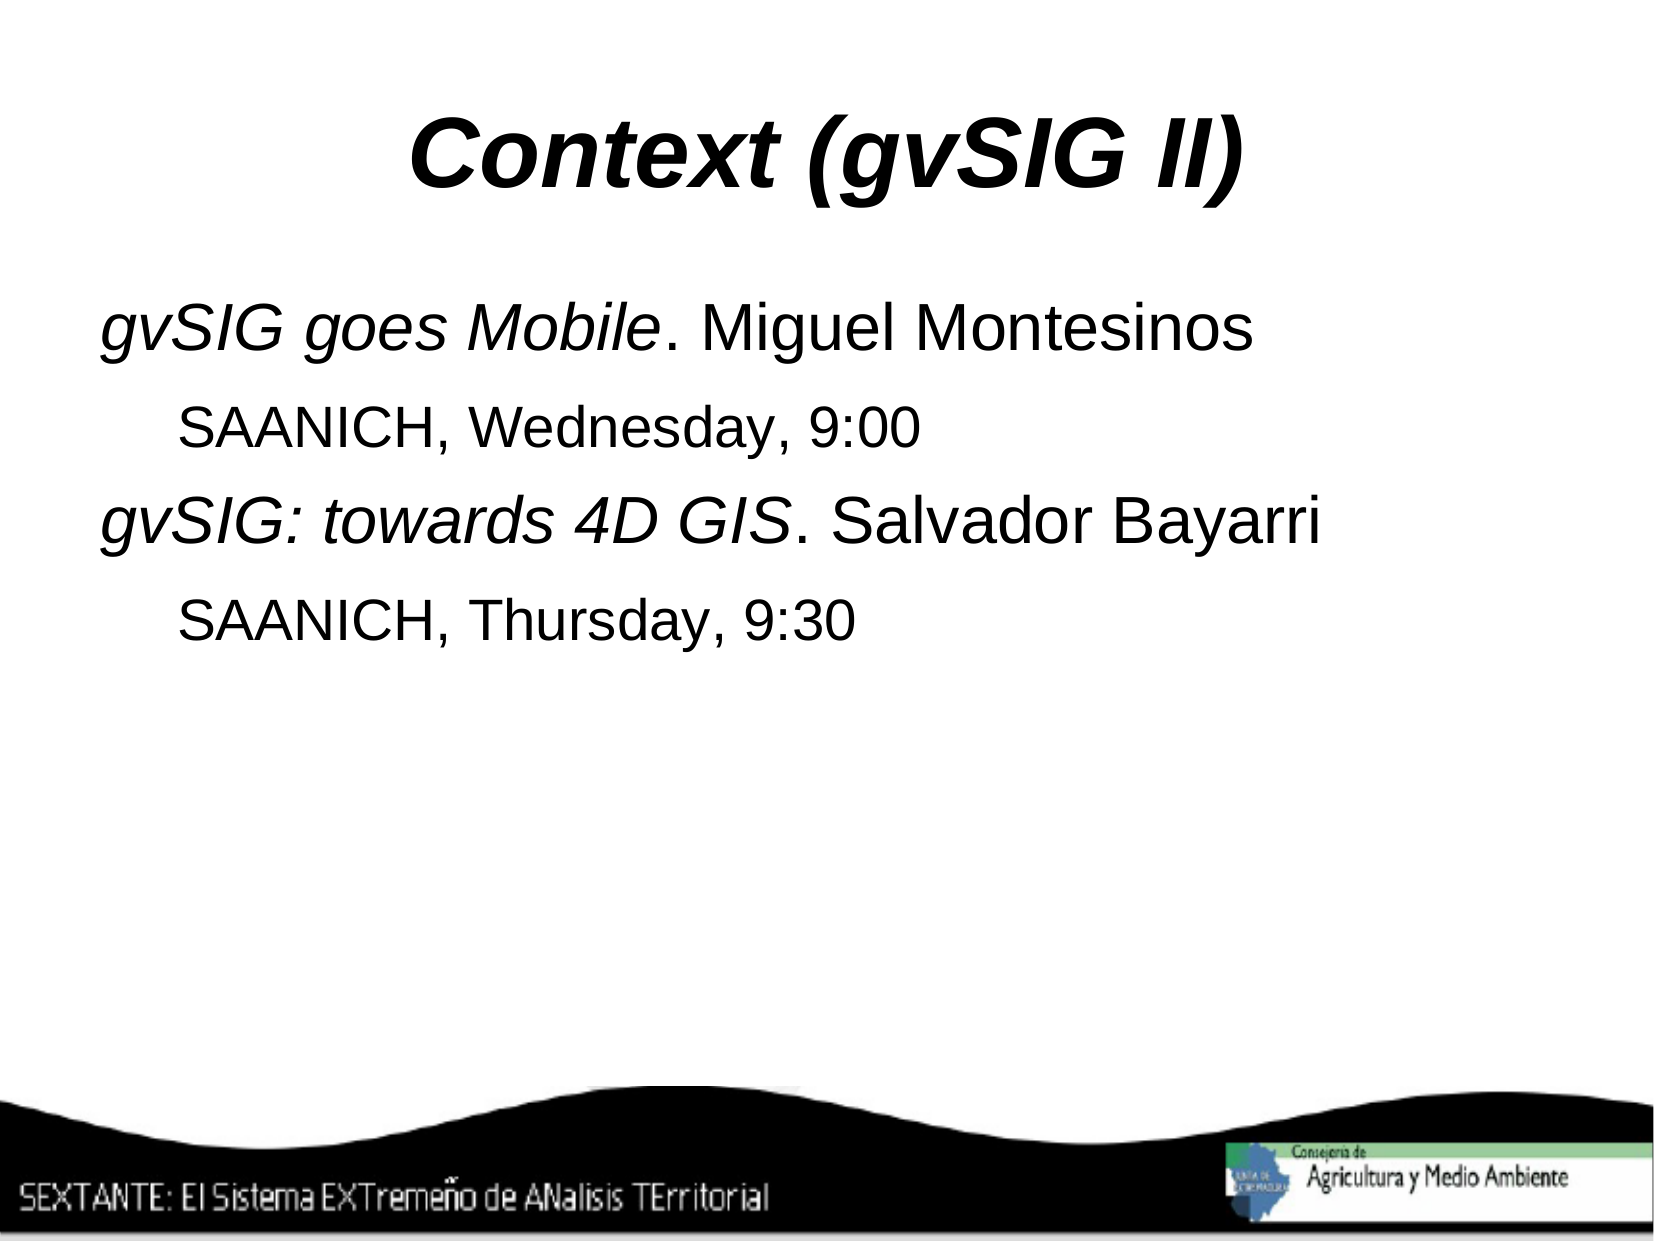

# Context (gvSIG II)
gvSIG goes Mobile. Miguel Montesinos
SAANICH, Wednesday, 9:00
gvSIG: towards 4D GIS. Salvador Bayarri
SAANICH, Thursday, 9:30